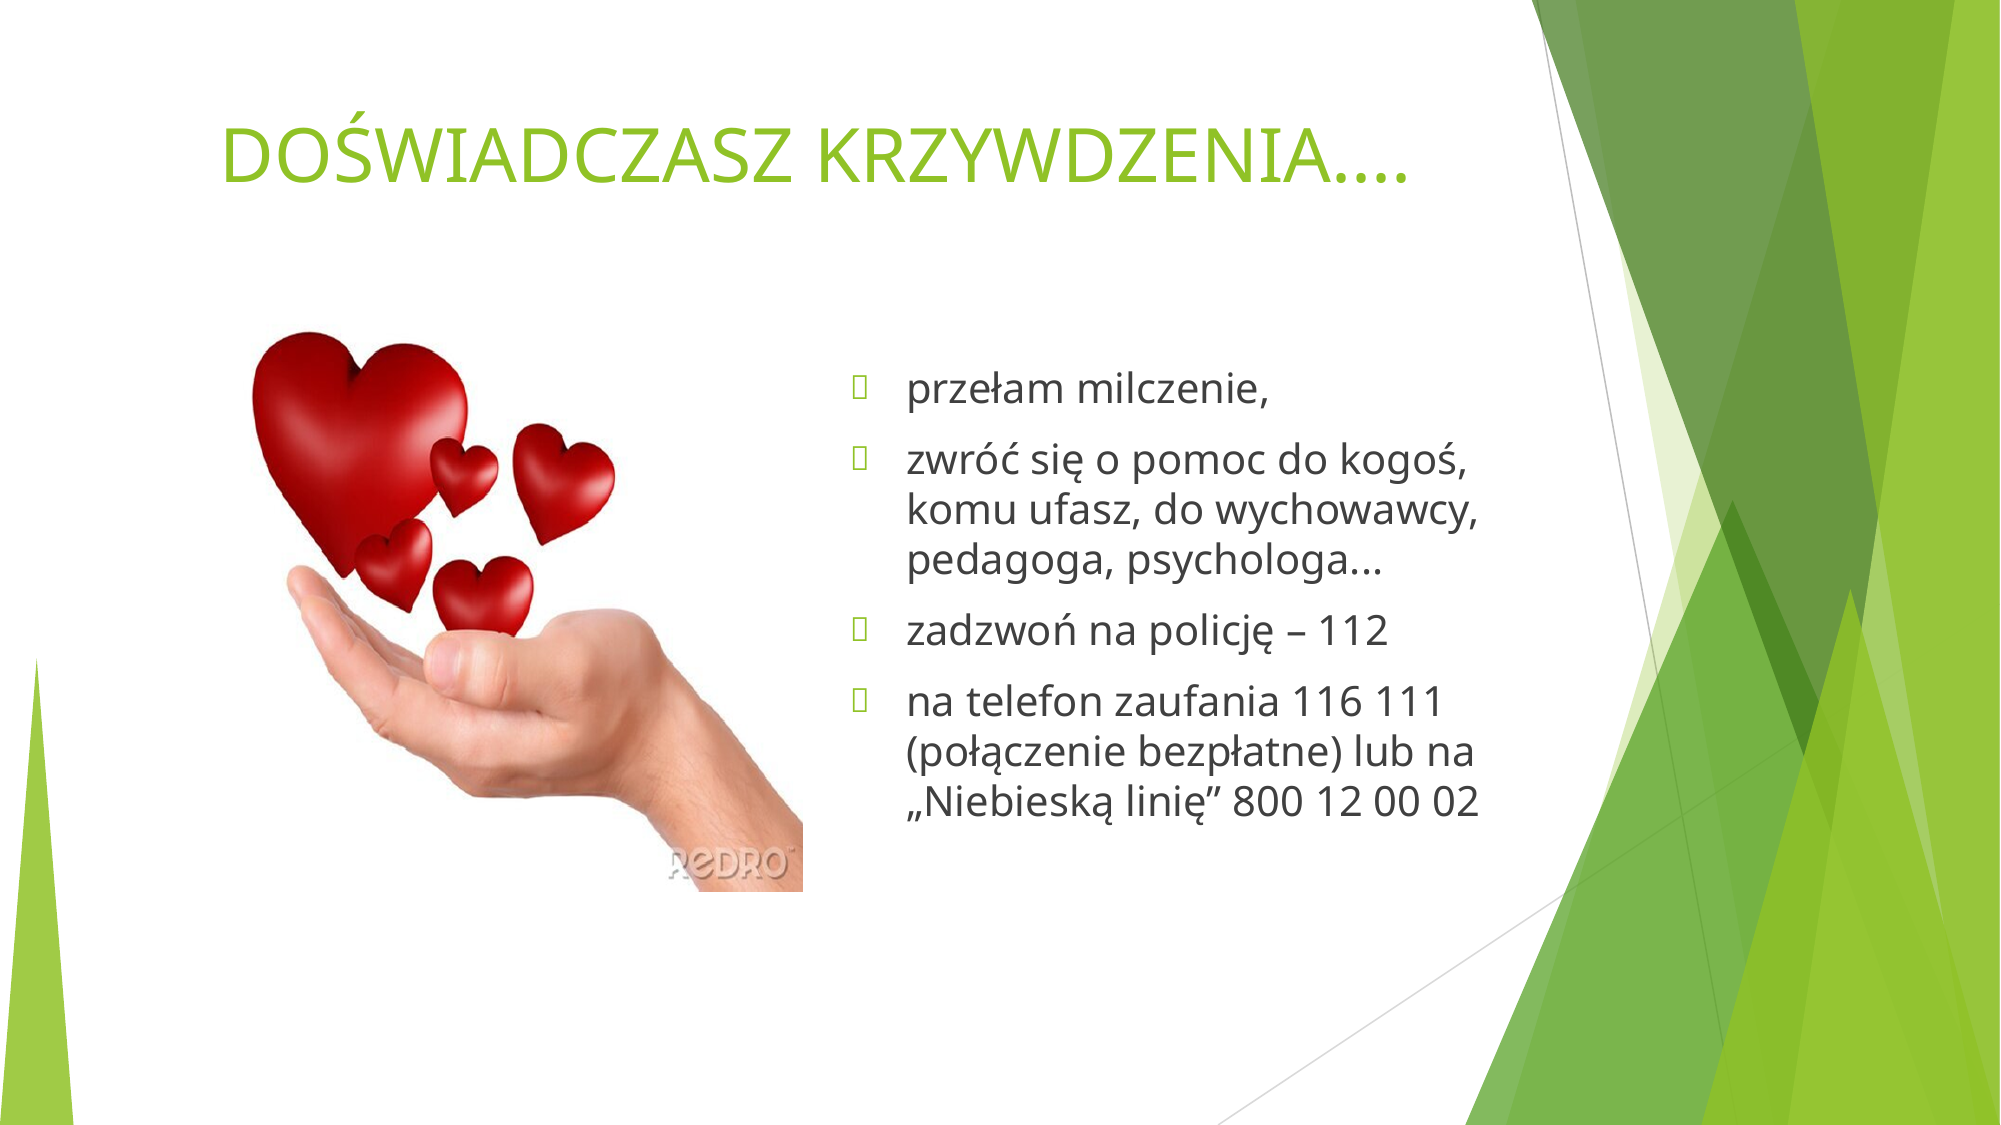

# DOŚWIADCZASZ KRZYWDZENIA....
przełam milczenie,
zwróć się o pomoc do kogoś, komu ufasz, do wychowawcy, pedagoga, psychologa...
zadzwoń na policję – 112
na telefon zaufania 116 111 (połączenie bezpłatne) lub na „Niebieską linię” 800 12 00 02